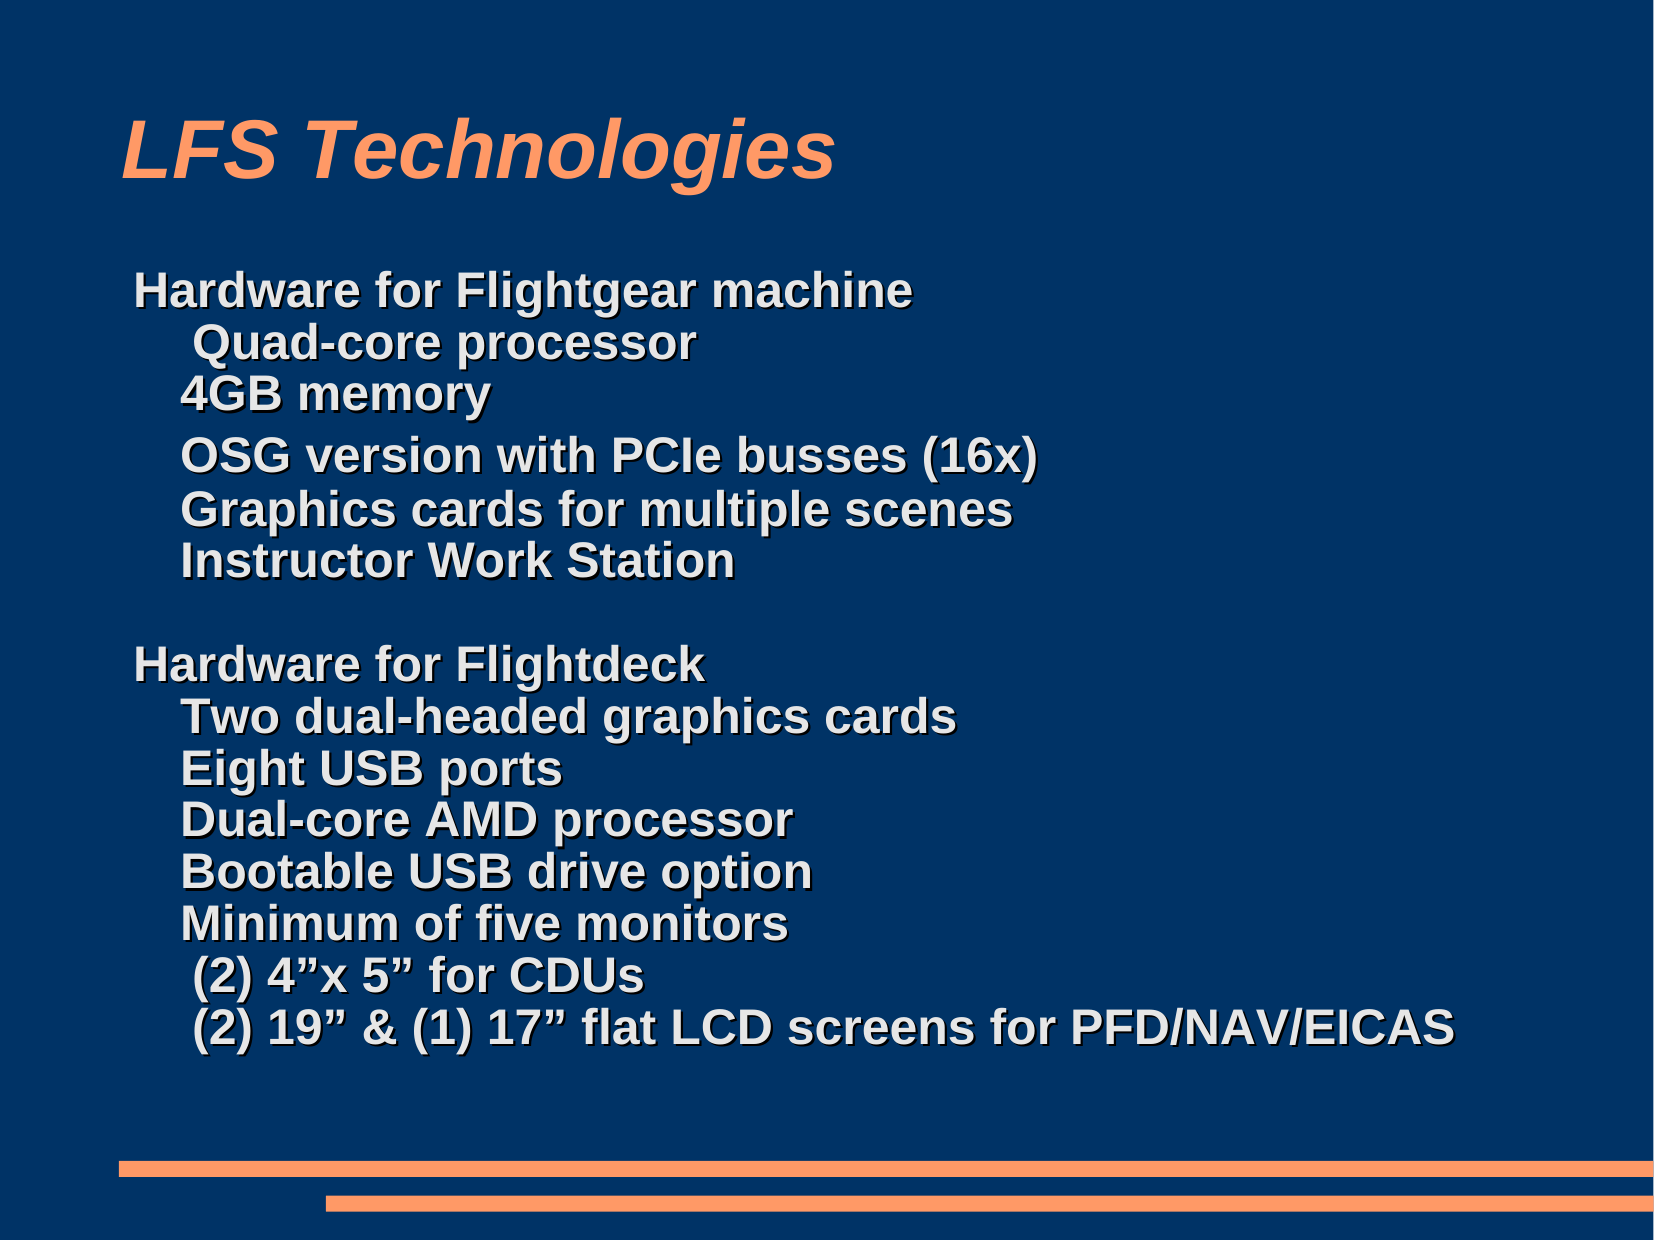

# LFS Technologies
Hardware for Flightgear machine
Quad-core processor
4GB memory
OSG version with PCIe busses (16x)‏
Graphics cards for multiple scenes
Instructor Work Station
Hardware for Flightdeck
Two dual-headed graphics cards
Eight USB ports
Dual-core AMD processor
Bootable USB drive option
Minimum of five monitors
(2) 4”x 5” for CDUs
(2) 19” & (1) 17” flat LCD screens for PFD/NAV/EICAS